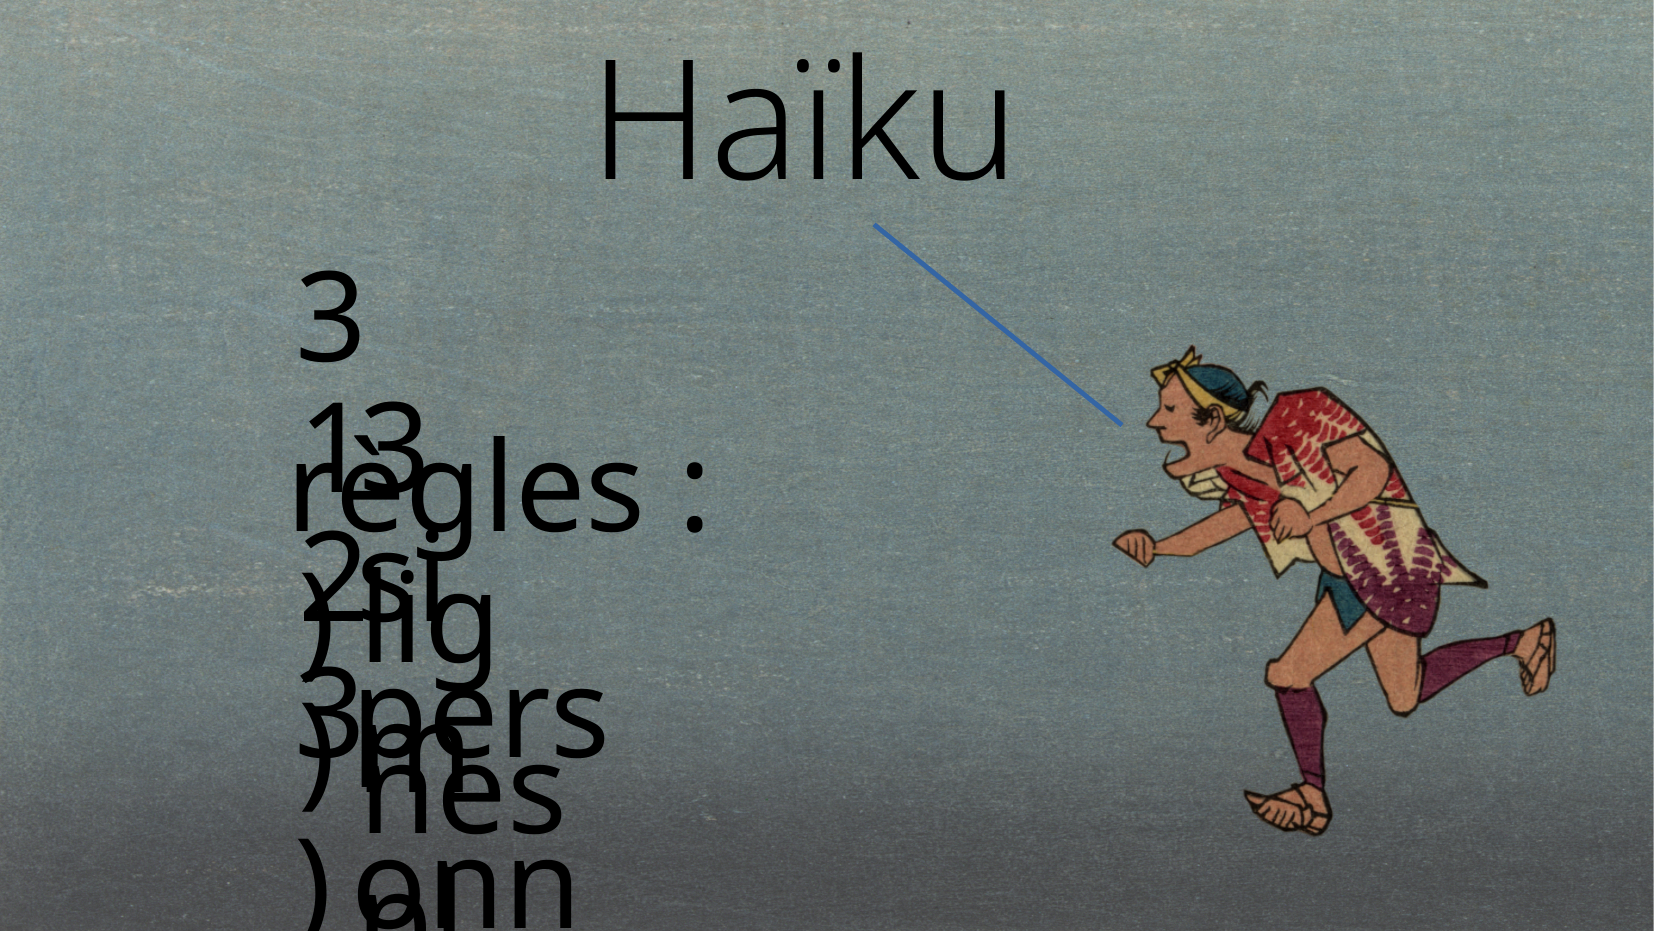

# Haïku
3 règles :
1)
3 lignes
2)
simple
3)
personnel